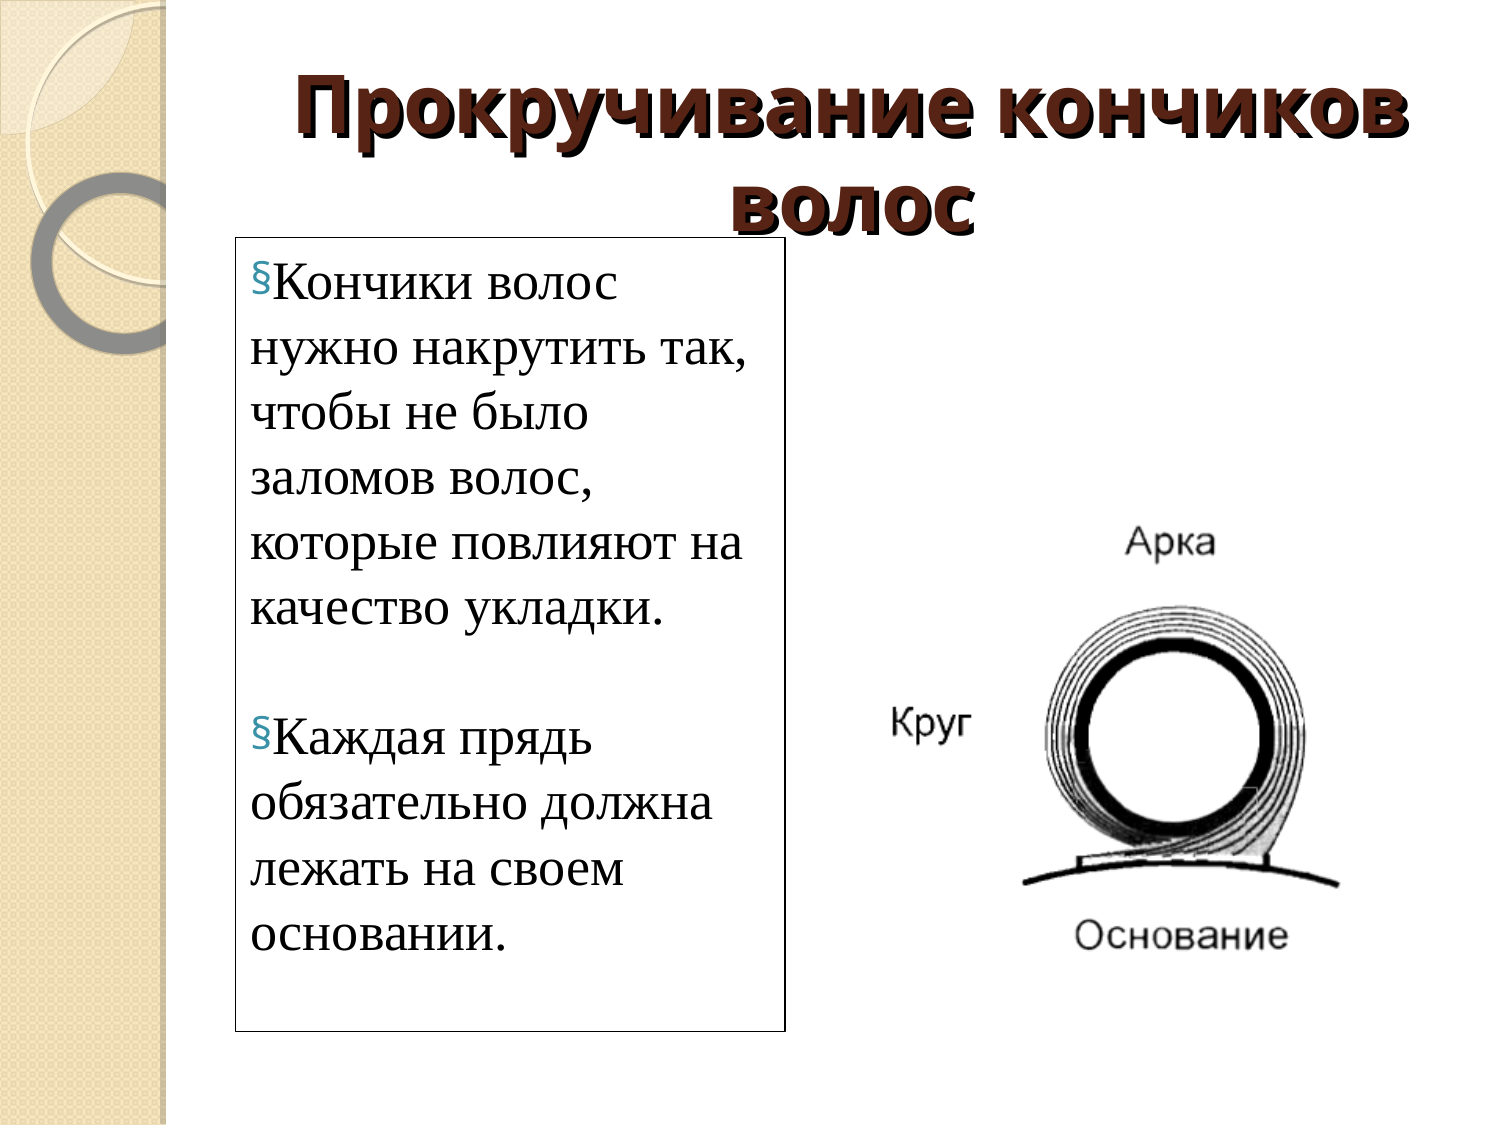

# Прокручивание кончиков волос
Кончики волос нужно накрутить так, чтобы не было заломов волос, которые повлияют на качество укладки.
Каждая прядь обязательно должна лежать на своем основании.